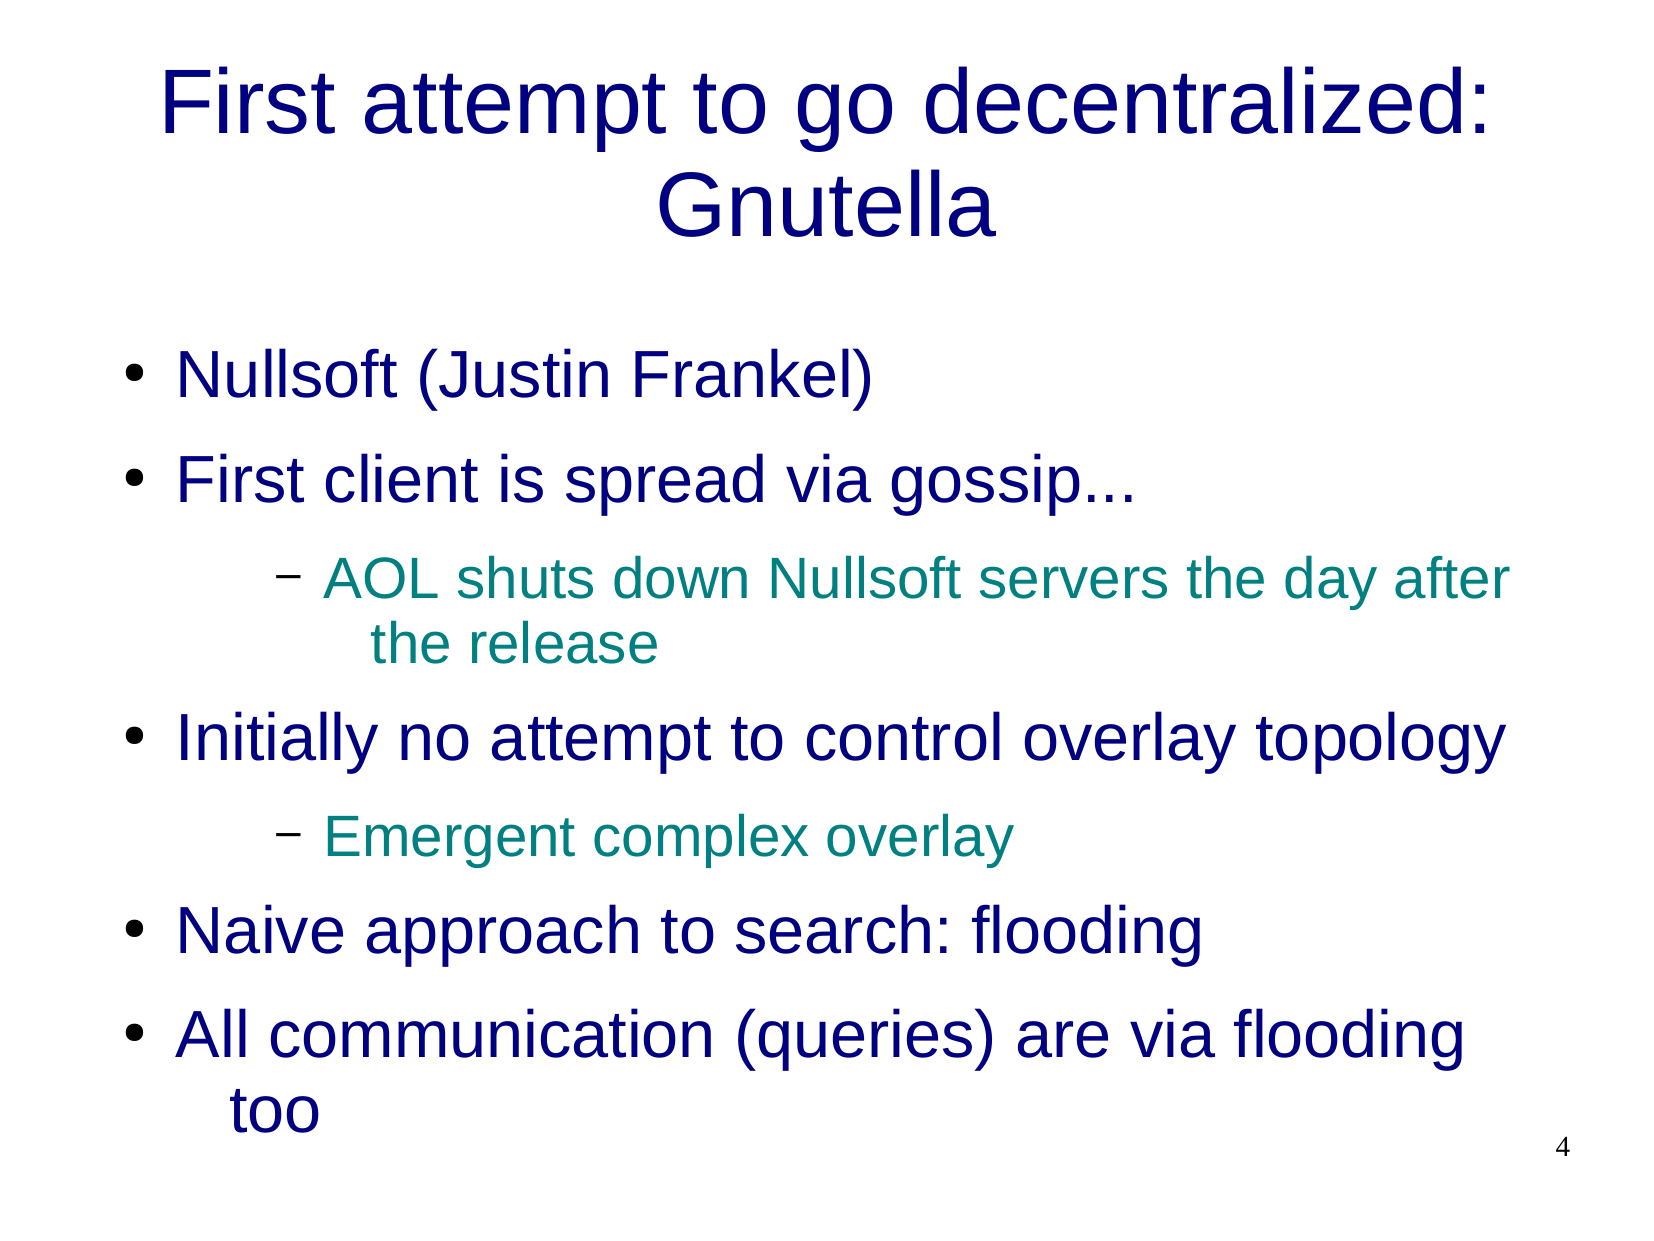

# First attempt to go decentralized: Gnutella
Nullsoft (Justin Frankel)
First client is spread via gossip...
AOL shuts down Nullsoft servers the day after the release
Initially no attempt to control overlay topology
Emergent complex overlay
Naive approach to search: flooding
All communication (queries) are via flooding too
4